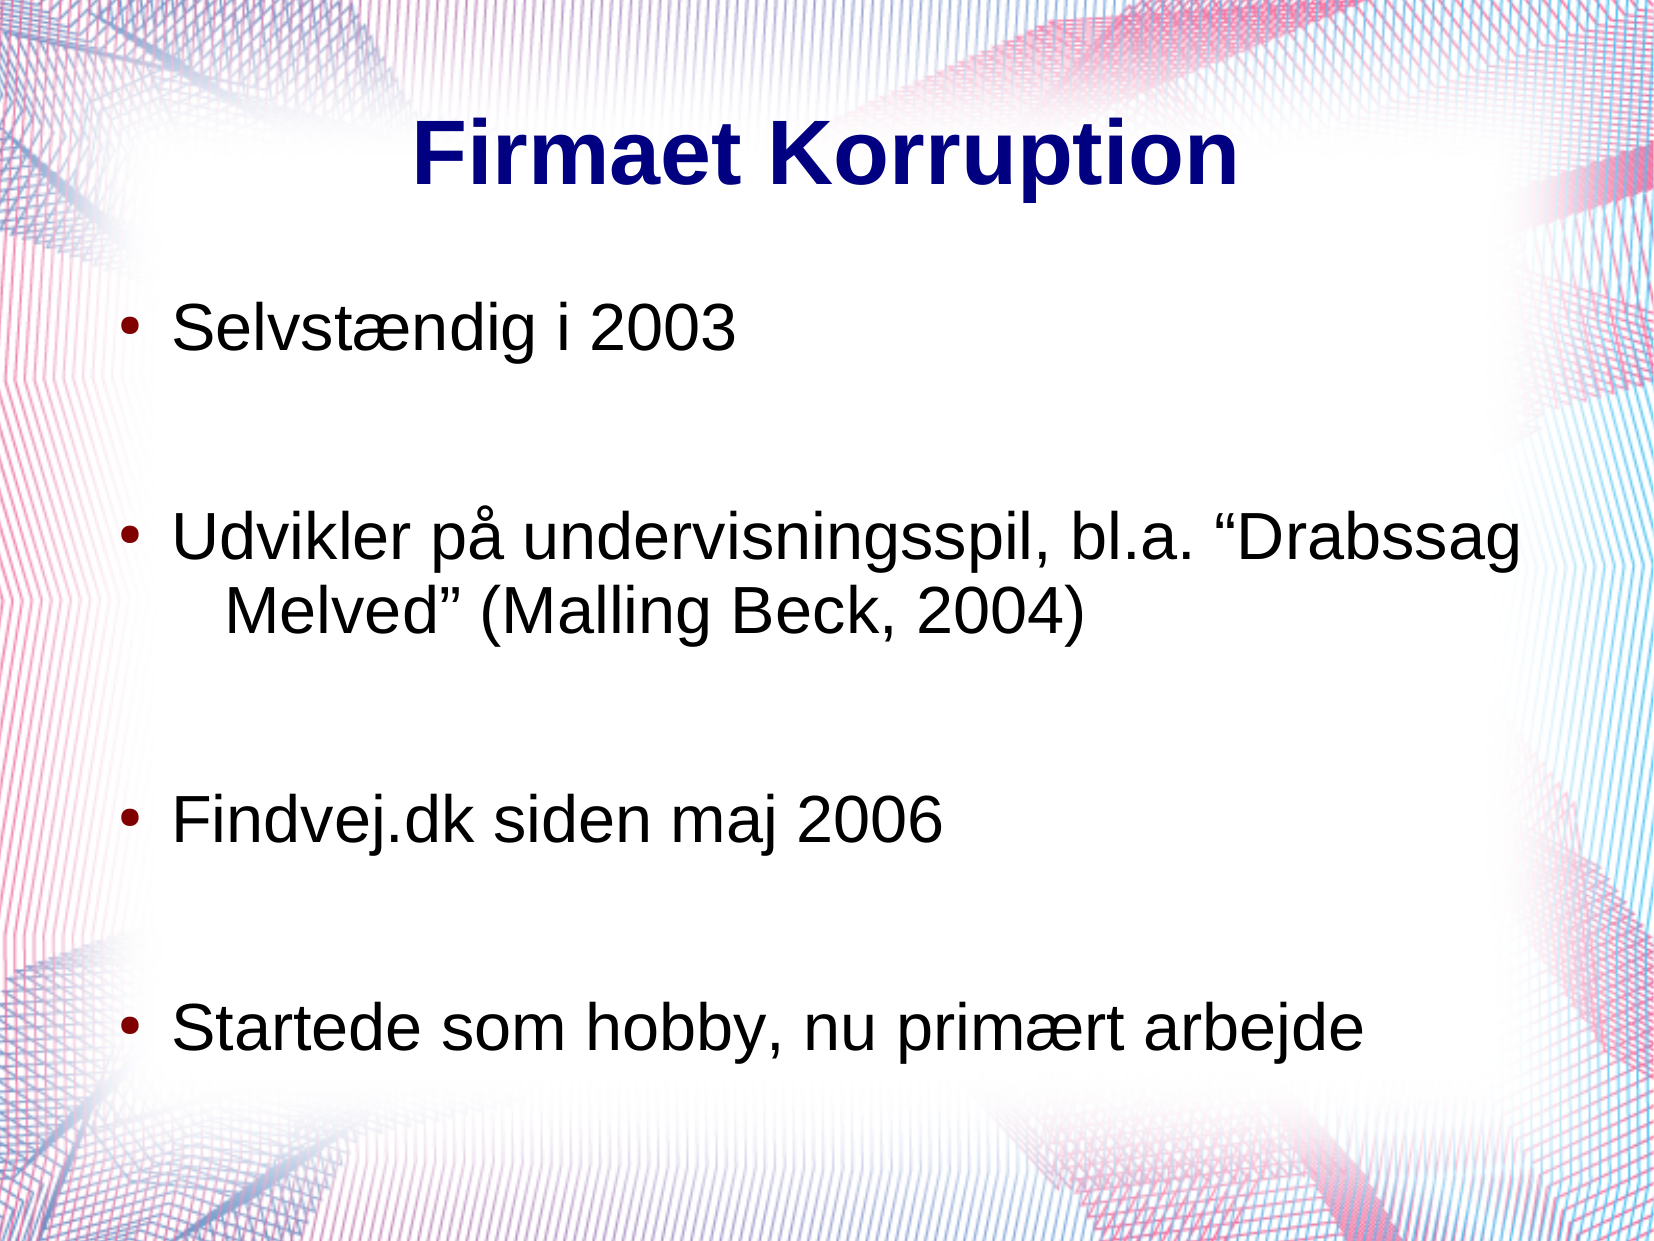

# Firmaet Korruption
Selvstændig i 2003
Udvikler på undervisningsspil, bl.a. “Drabssag Melved” (Malling Beck, 2004)
Findvej.dk siden maj 2006
Startede som hobby, nu primært arbejde